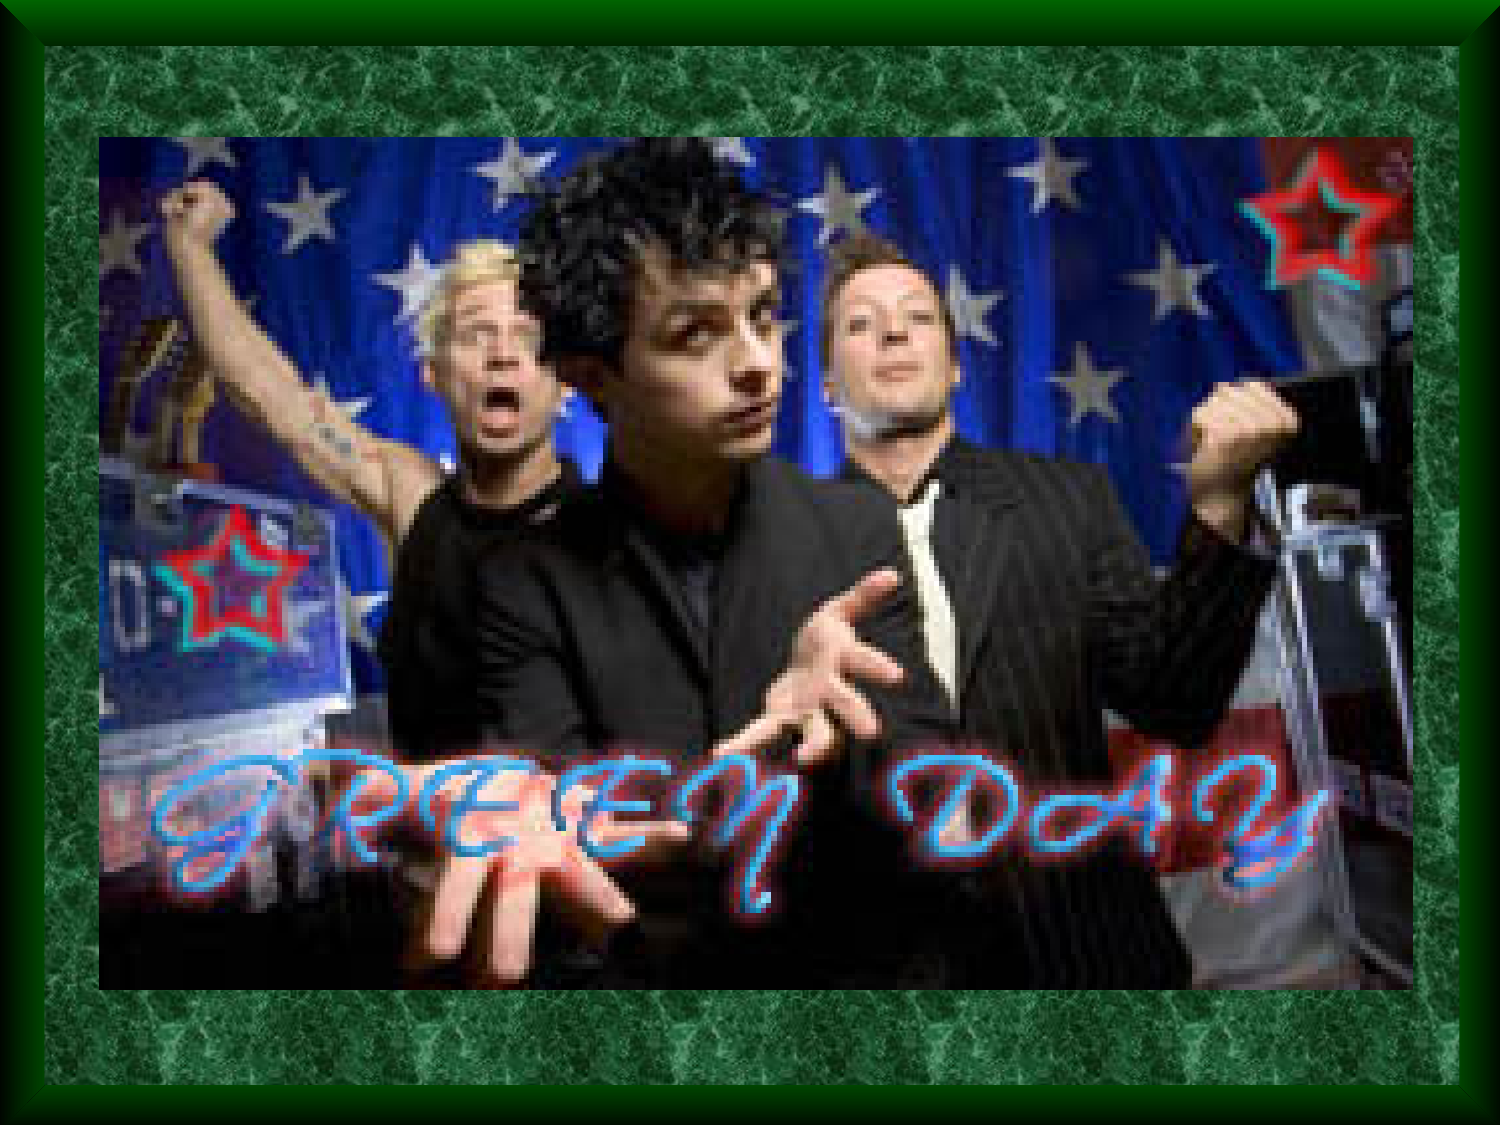

# Green Day SEMINARSKA NALOGA
Mentor: Blanka Pasarič
Avtor: Jure Brerčko, Jure Kukovič, Urban Marolt